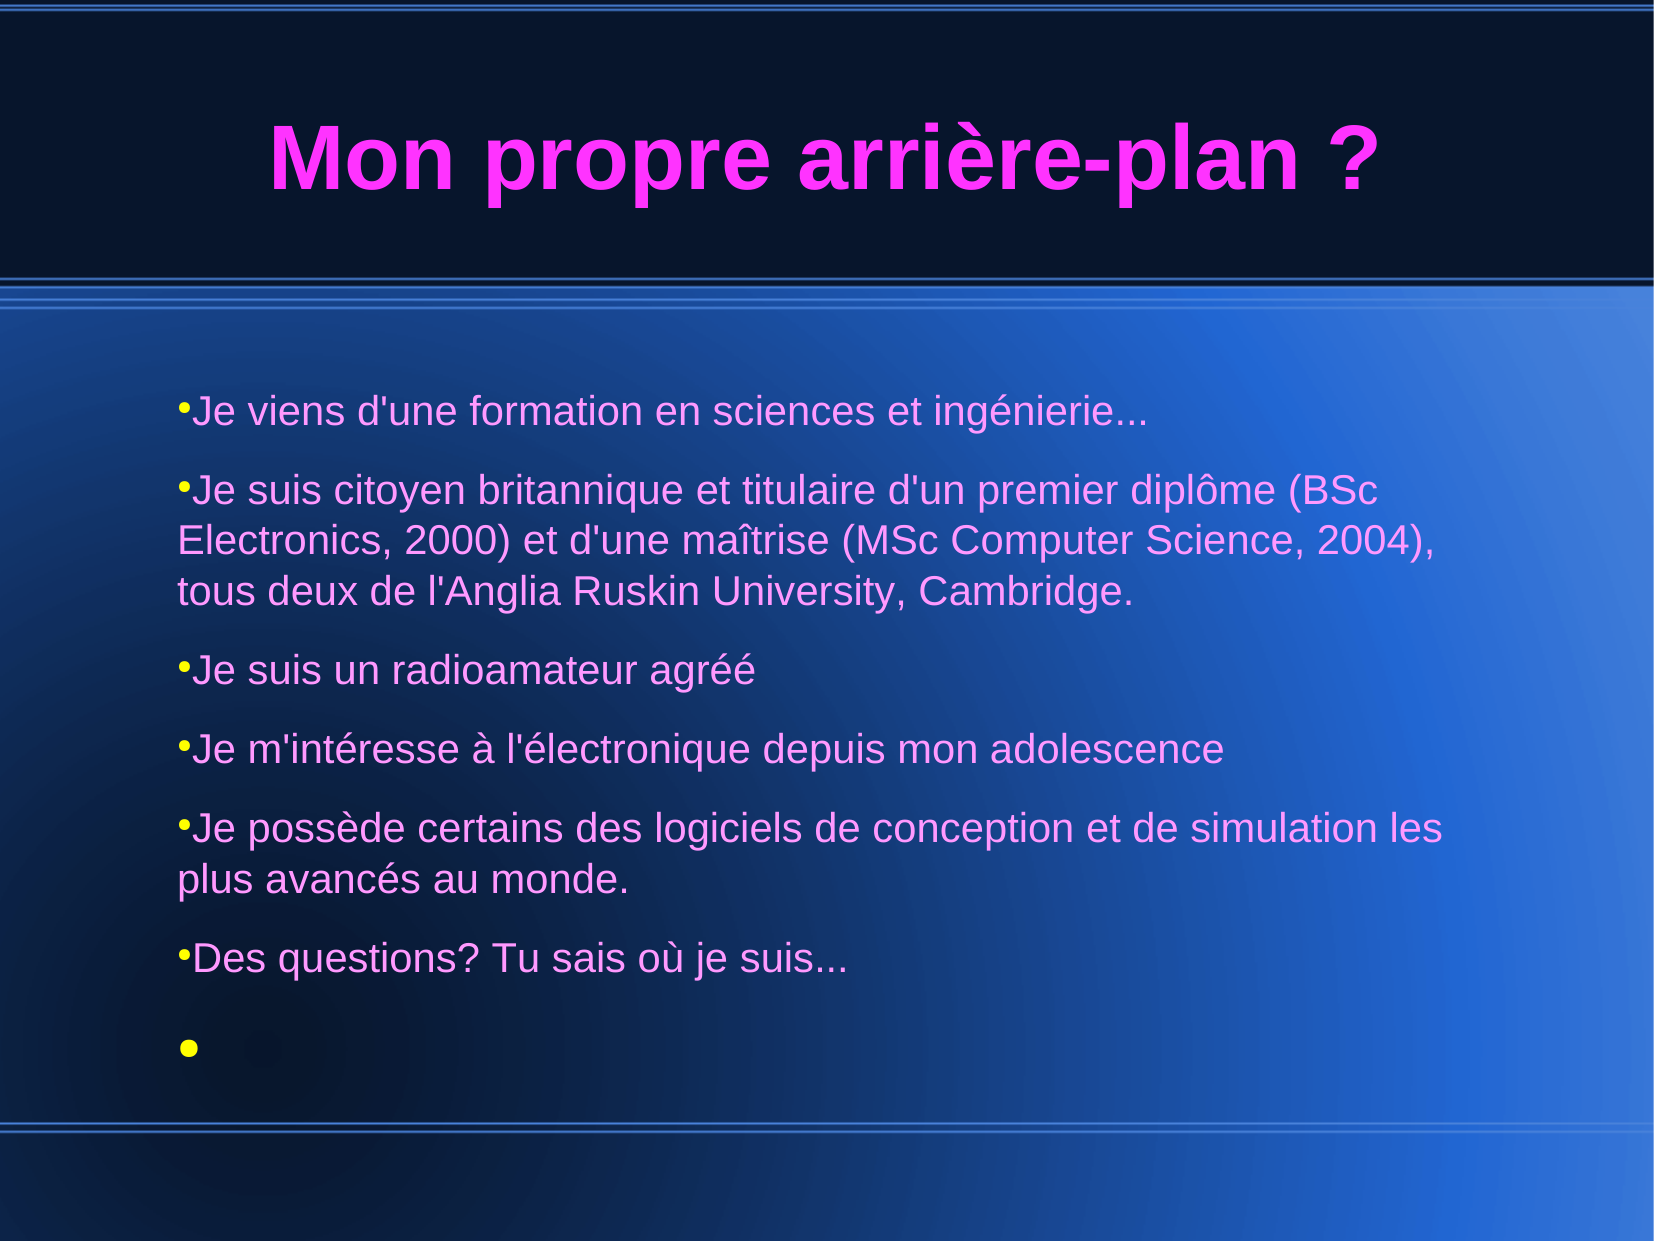

# Mon propre arrière-plan ?
Je viens d'une formation en sciences et ingénierie...
Je suis citoyen britannique et titulaire d'un premier diplôme (BSc Electronics, 2000) et d'une maîtrise (MSc Computer Science, 2004), tous deux de l'Anglia Ruskin University, Cambridge.
Je suis un radioamateur agréé
Je m'intéresse à l'électronique depuis mon adolescence
Je possède certains des logiciels de conception et de simulation les plus avancés au monde.
Des questions? Tu sais où je suis...